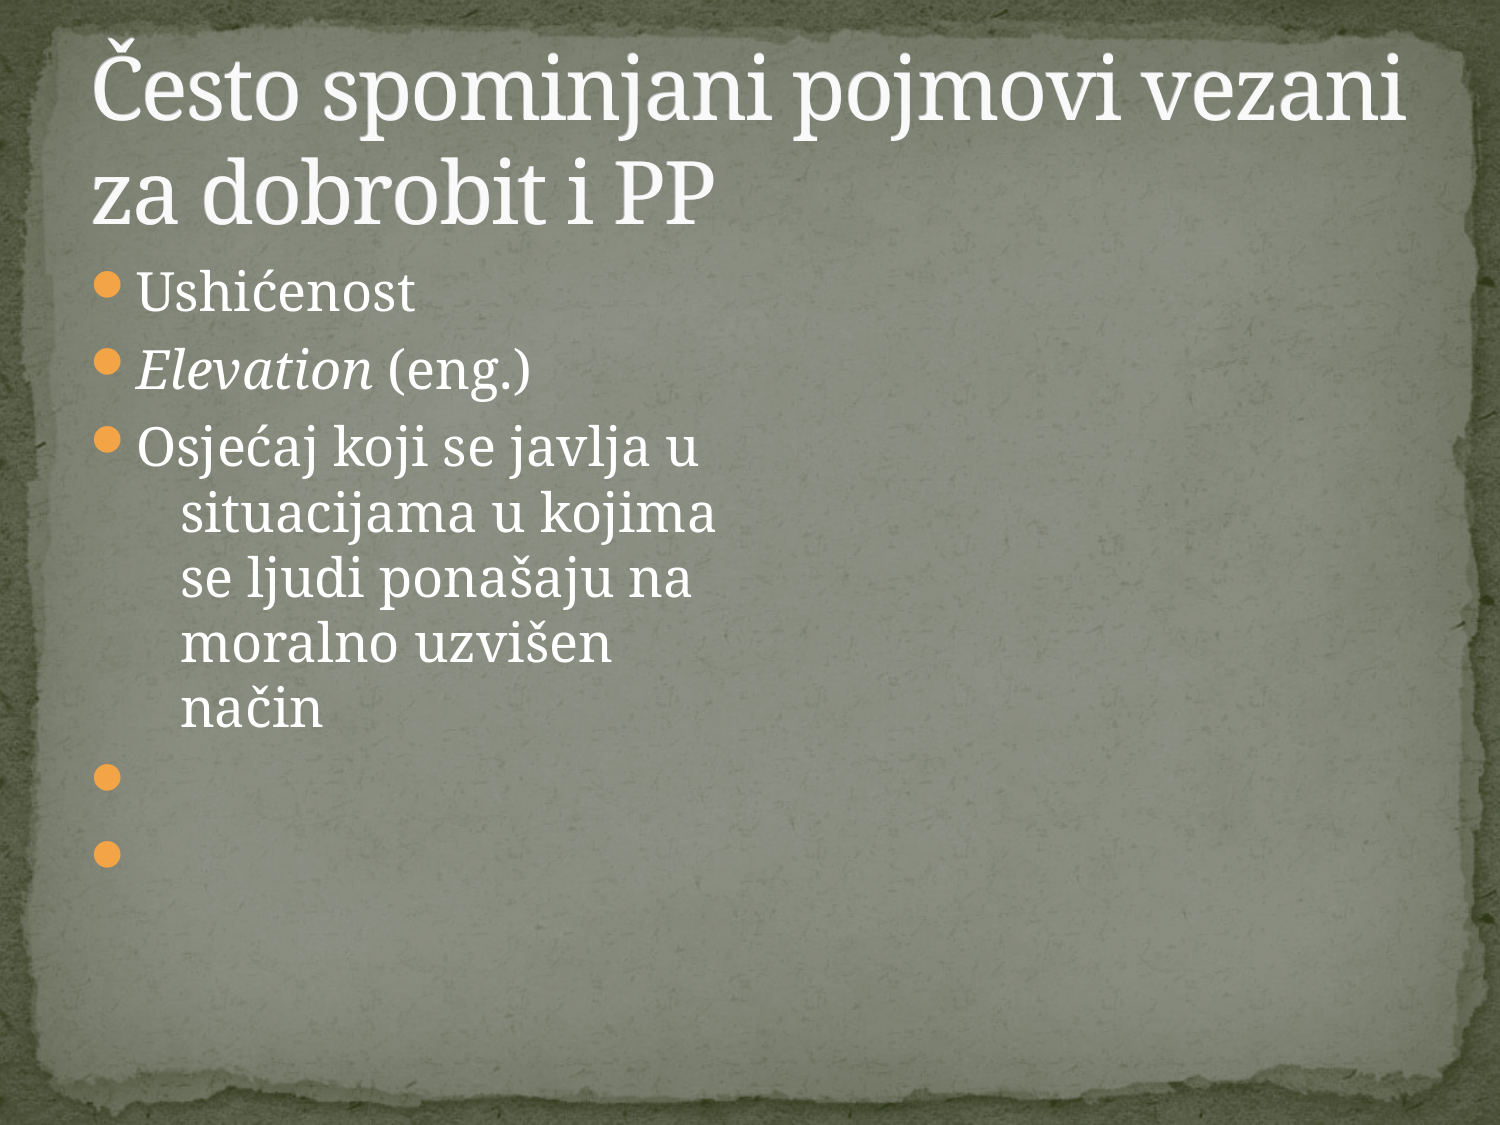

# Često spominjani pojmovi vezani za dobrobit i PP
Ushićenost
Elevation (eng.)
Osjećaj koji se javlja u situacijama u kojima se ljudi ponašaju na moralno uzvišen način